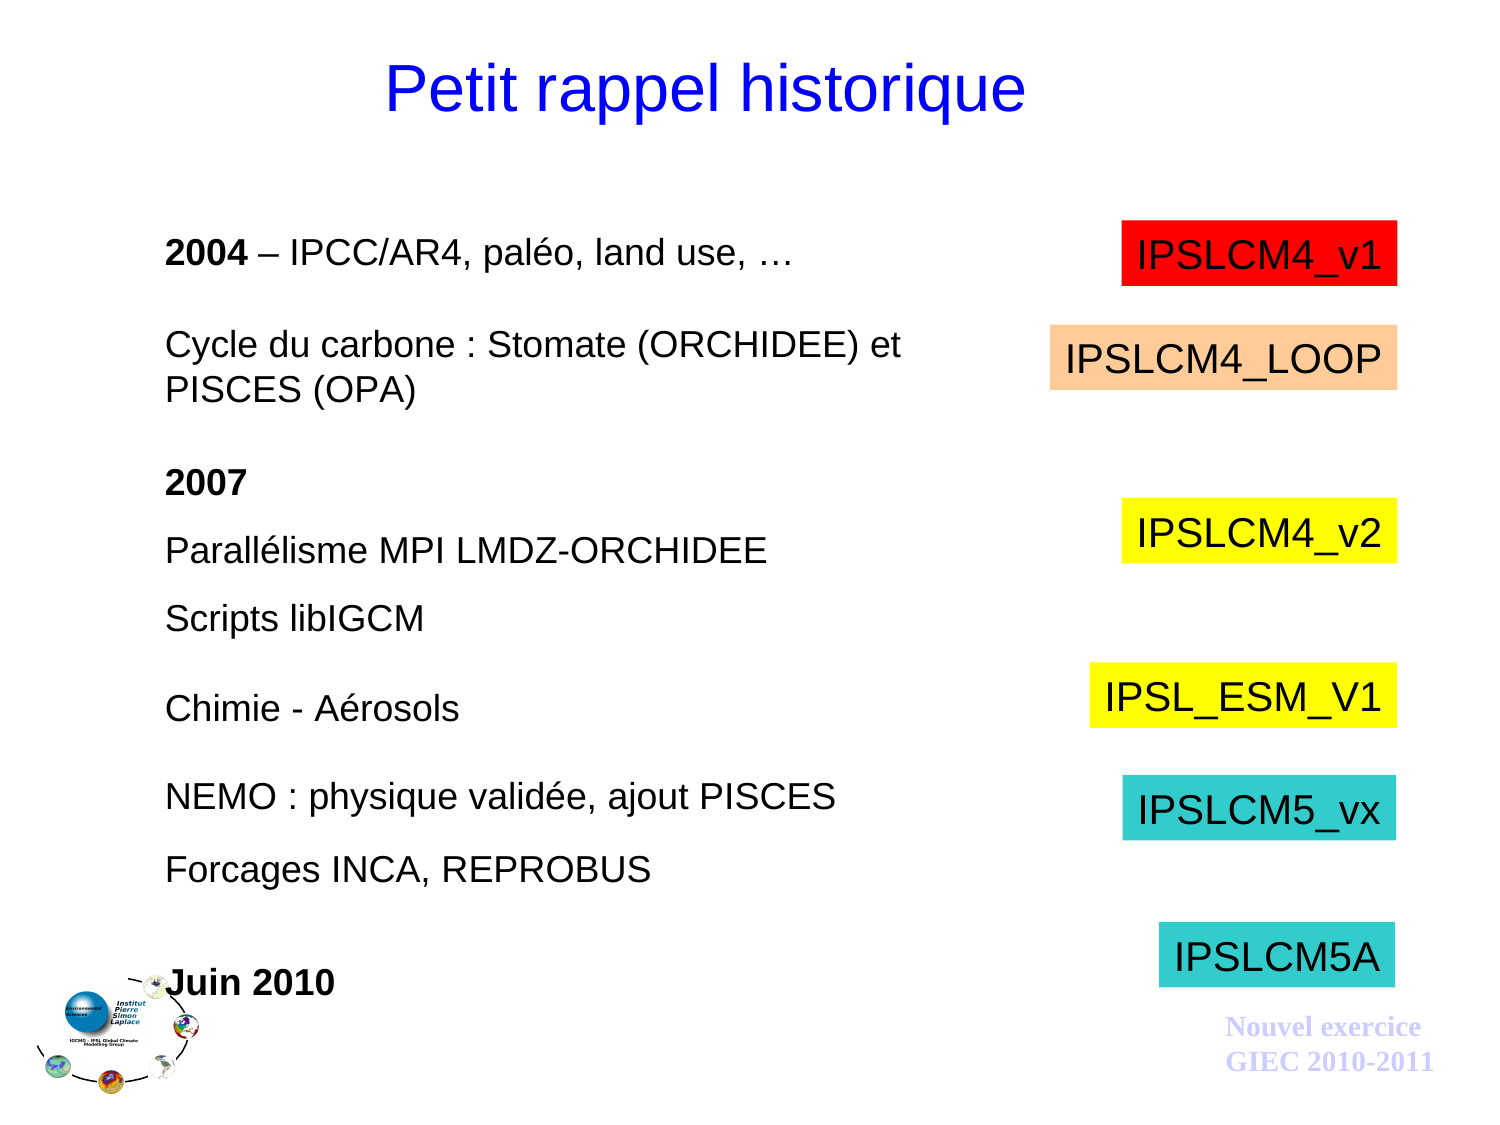

Petit rappel historique
2004 – IPCC/AR4, paléo, land use, …
IPSLCM4_v1
Cycle du carbone : Stomate (ORCHIDEE) et PISCES (OPA)
IPSLCM4_LOOP
2007
Parallélisme MPI LMDZ-ORCHIDEE
Scripts libIGCM
IPSLCM4_v2
IPSL_ESM_V1
Chimie - Aérosols
NEMO : physique validée, ajout PISCES
IPSLCM5_vx
Forcages INCA, REPROBUS
IPSLCM5A
Juin 2010
Nouvel exercice GIEC 2010-2011